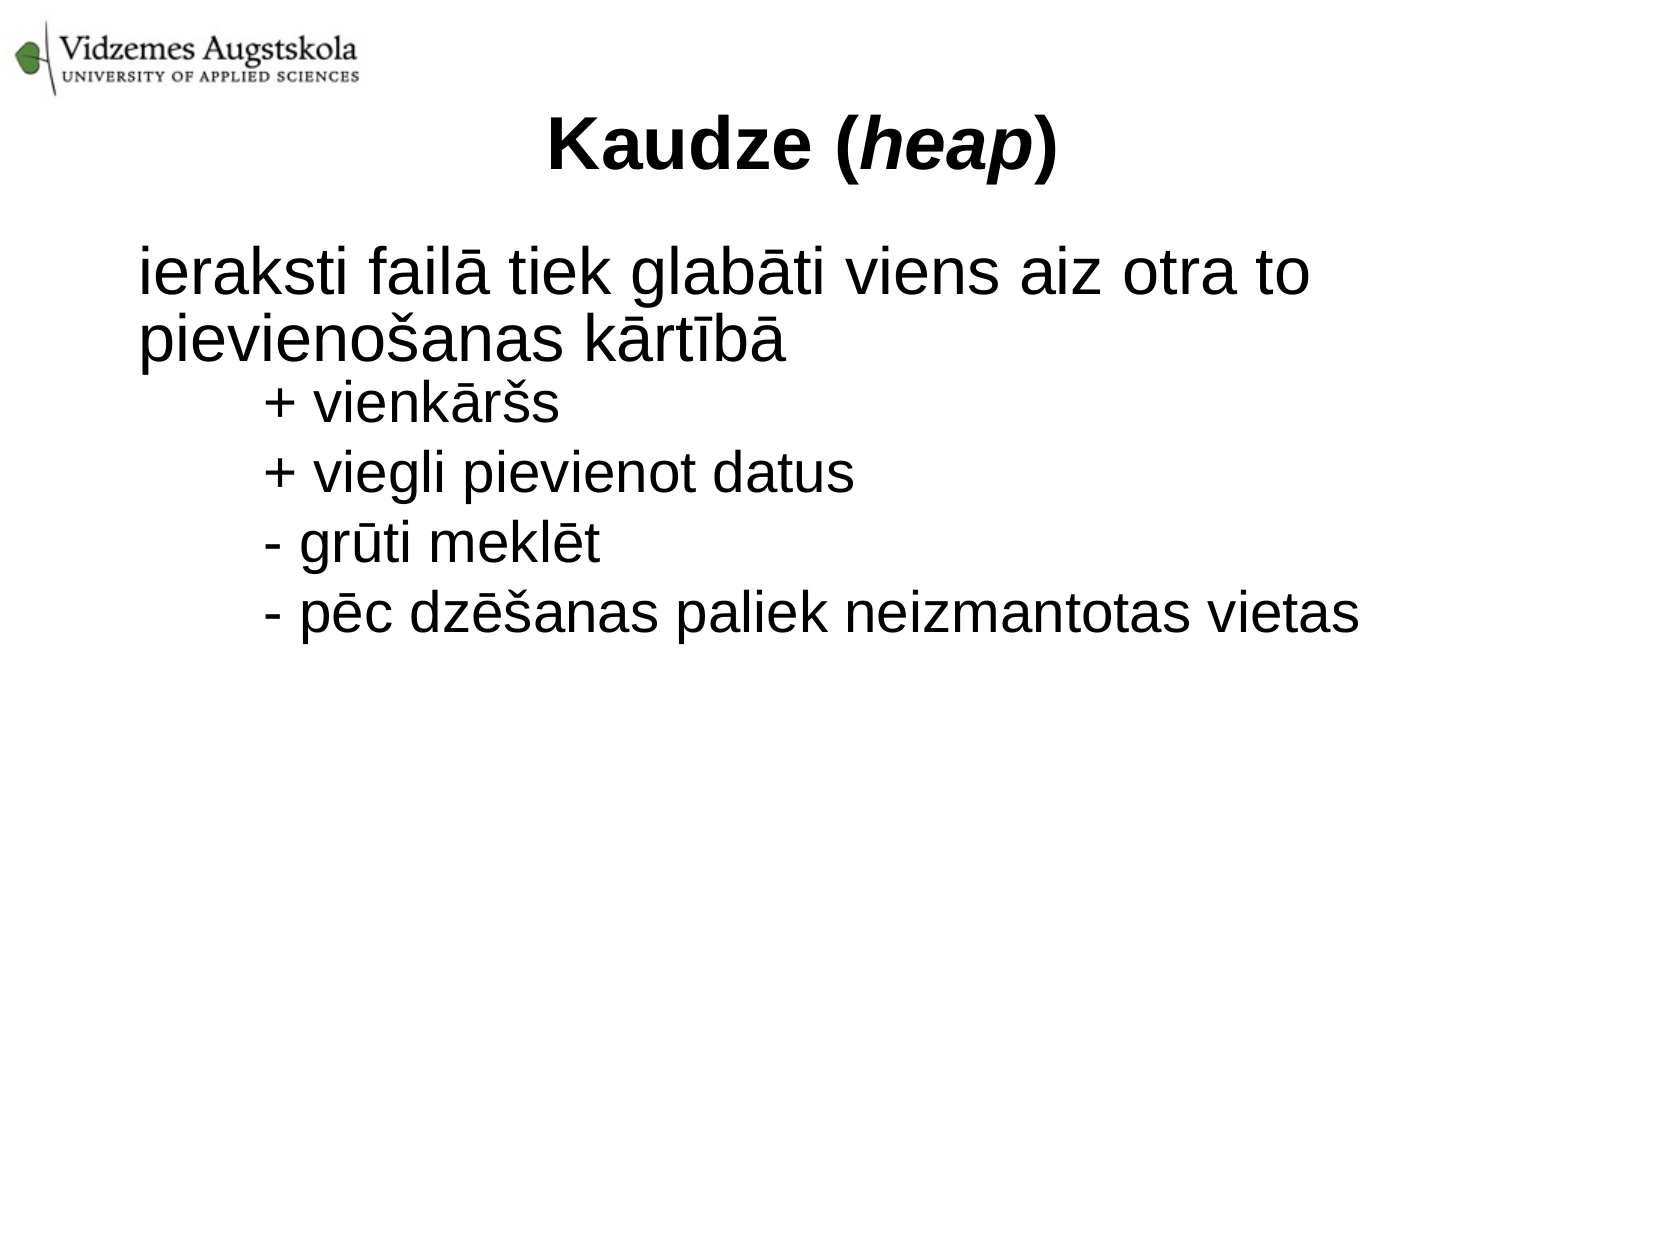

# Kaudze (heap)
ieraksti failā tiek glabāti viens aiz otra to pievienošanas kārtībā
+ vienkāršs
+ viegli pievienot datus
- grūti meklēt
- pēc dzēšanas paliek neizmantotas vietas